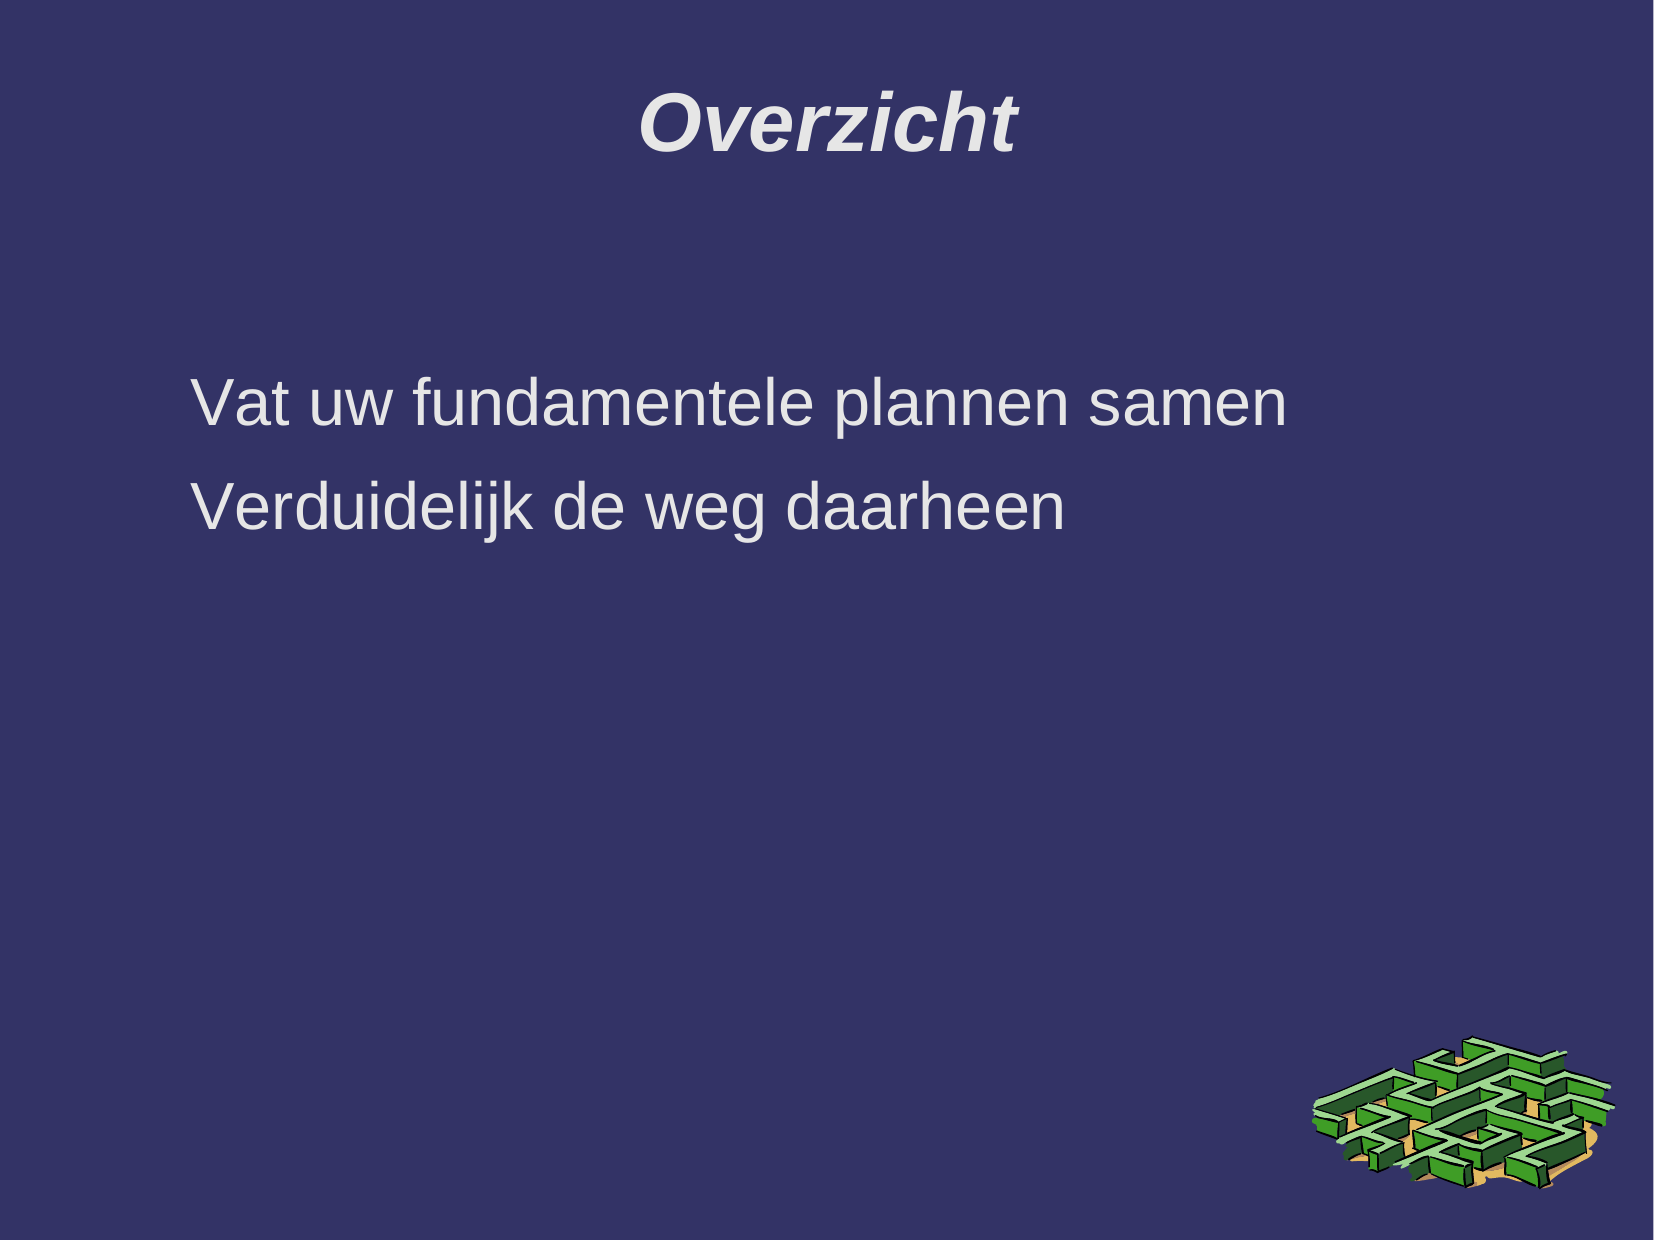

# Overzicht
Vat uw fundamentele plannen samen
Verduidelijk de weg daarheen